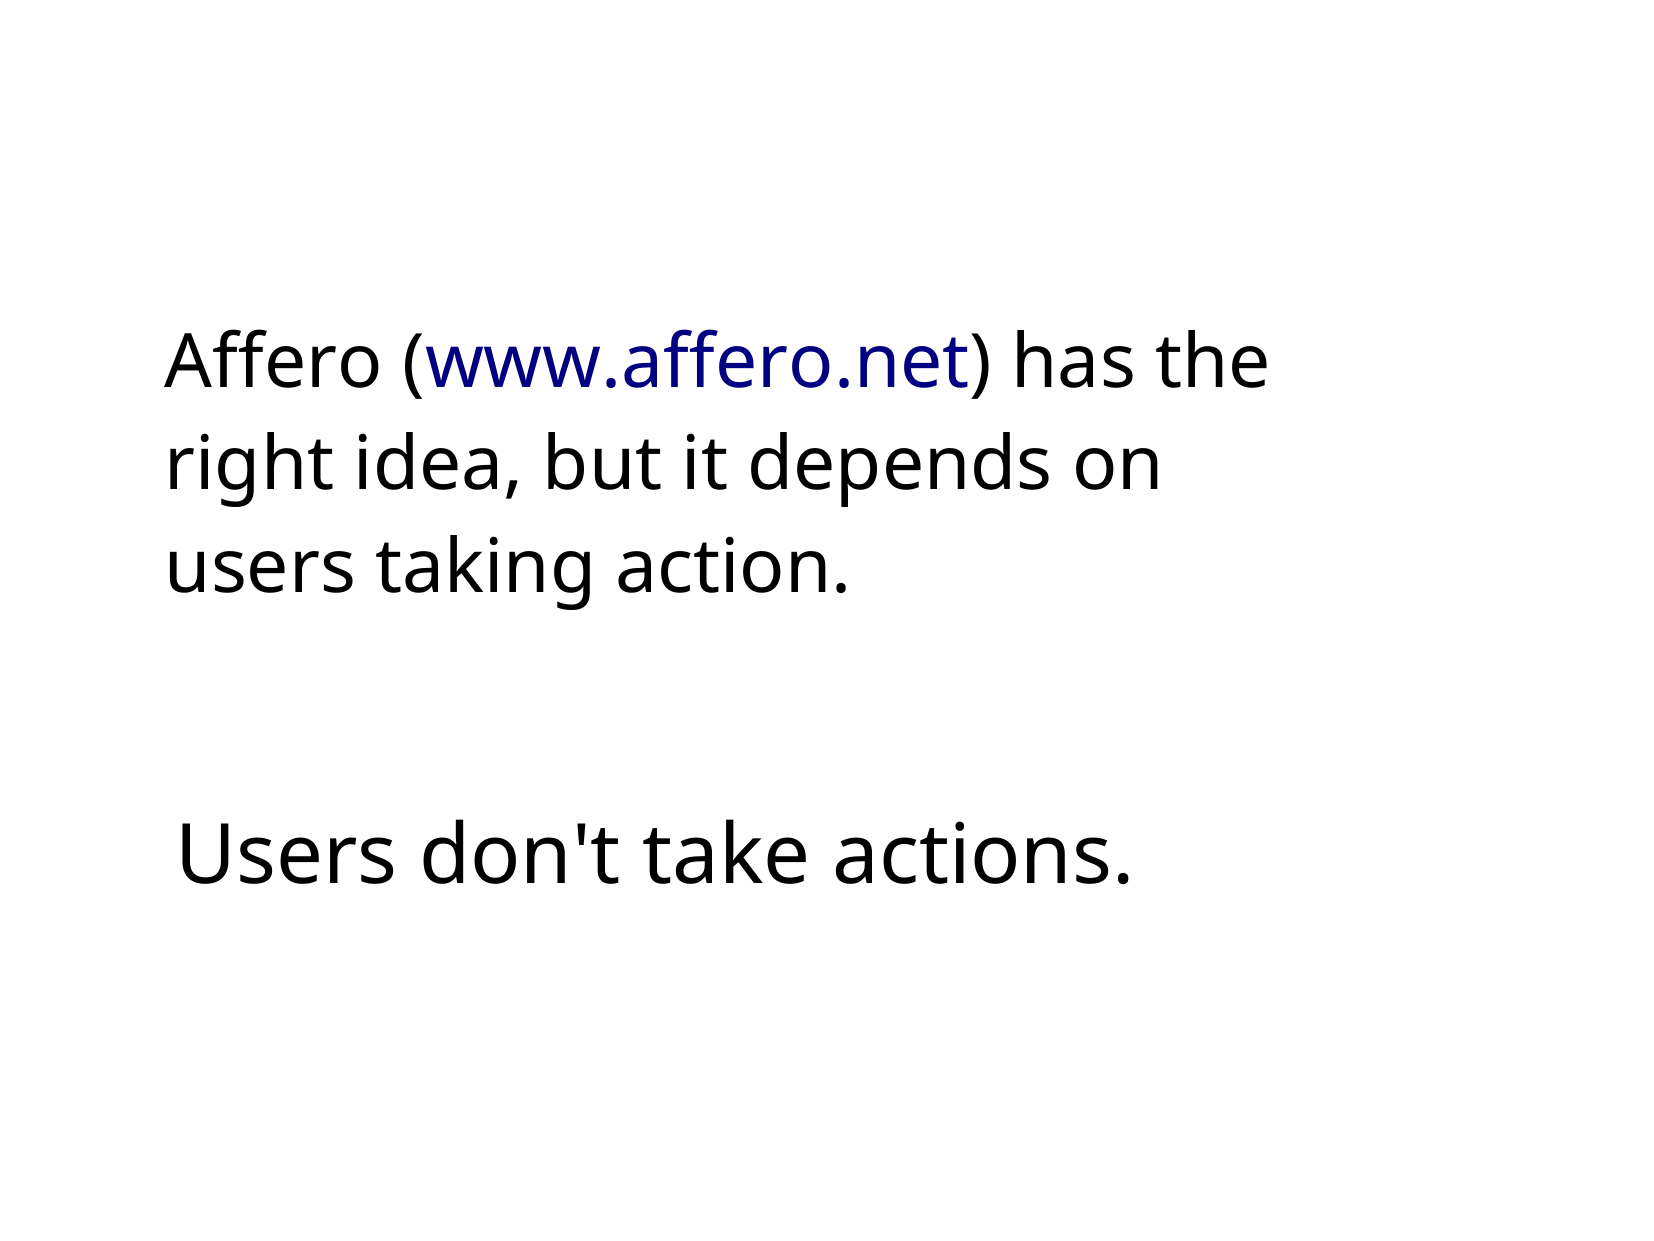

Affero (www.affero.net) has the
right idea, but it depends on
users taking action.
Users don't take actions.